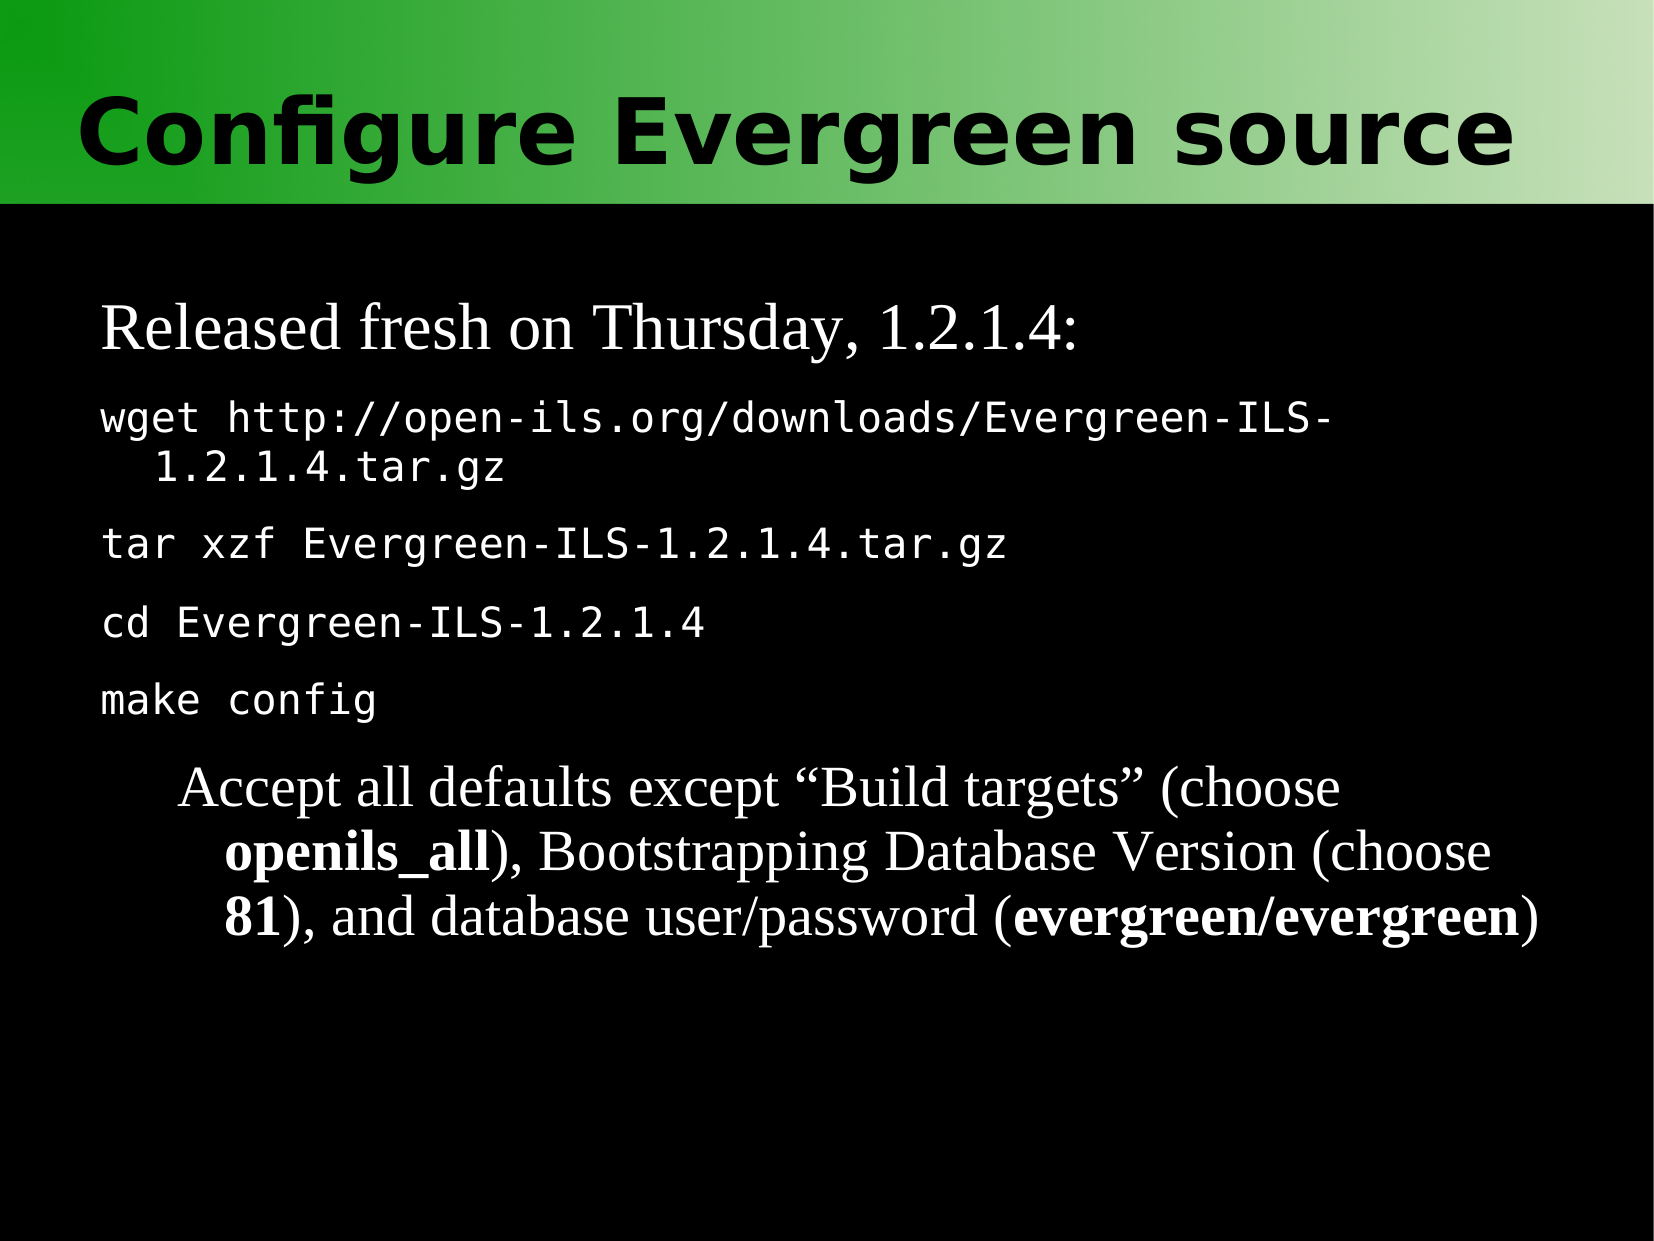

# Configure Evergreen source
Released fresh on Thursday, 1.2.1.4:
wget http://open-ils.org/downloads/Evergreen-ILS-1.2.1.4.tar.gz
tar xzf Evergreen-ILS-1.2.1.4.tar.gz
cd Evergreen-ILS-1.2.1.4
make config
Accept all defaults except “Build targets” (choose openils_all), Bootstrapping Database Version (choose 81), and database user/password (evergreen/evergreen)